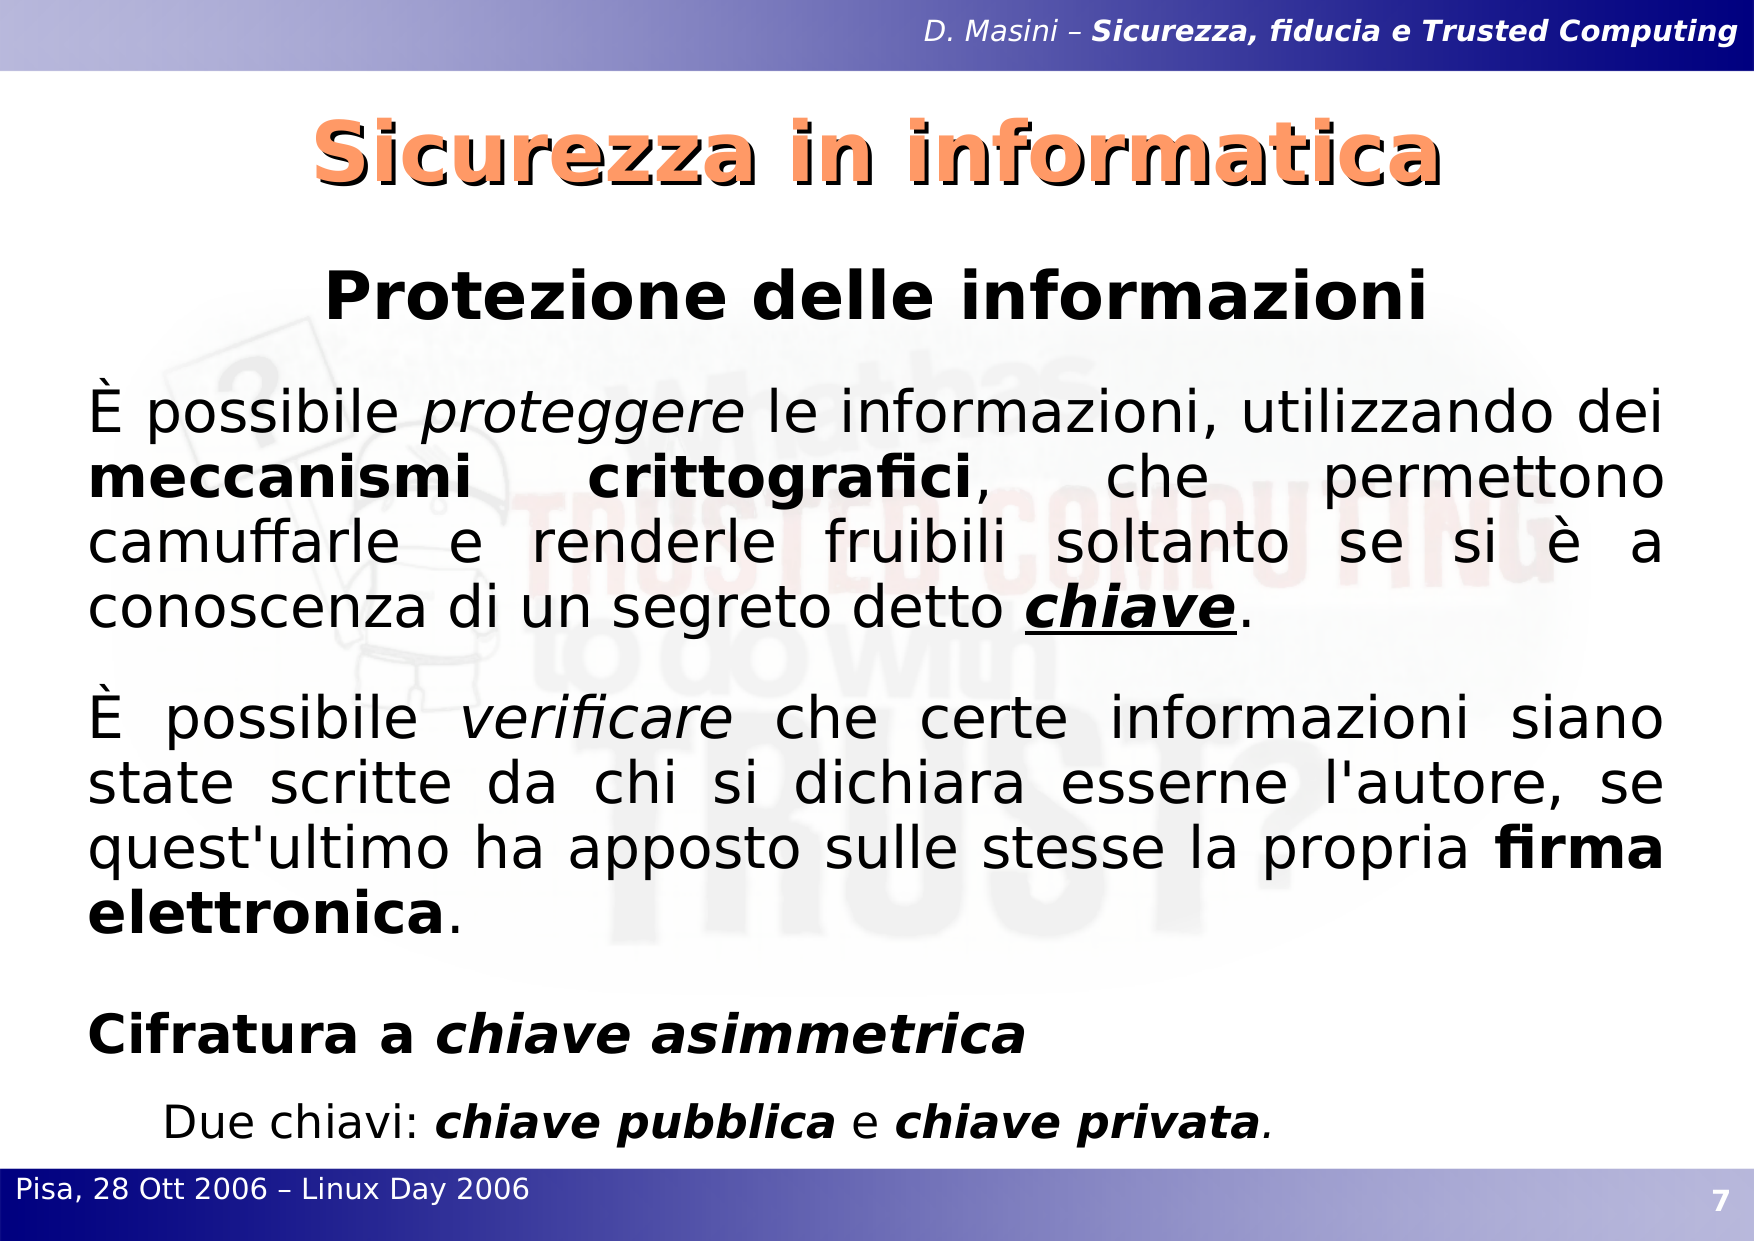

D. Masini – Sicurezza, fiducia e Trusted Computing
# Sicurezza in informatica
Protezione delle informazioni
È possibile proteggere le informazioni, utilizzando dei meccanismi crittografici, che permettono camuffarle e renderle fruibili soltanto se si è a conoscenza di un segreto detto chiave.
È possibile verificare che certe informazioni siano state scritte da chi si dichiara esserne l'autore, se quest'ultimo ha apposto sulle stesse la propria firma elettronica.
Cifratura a chiave asimmetrica
Due chiavi: chiave pubblica e chiave privata.
Pisa, 28 Ott 2006 – Linux Day 2006